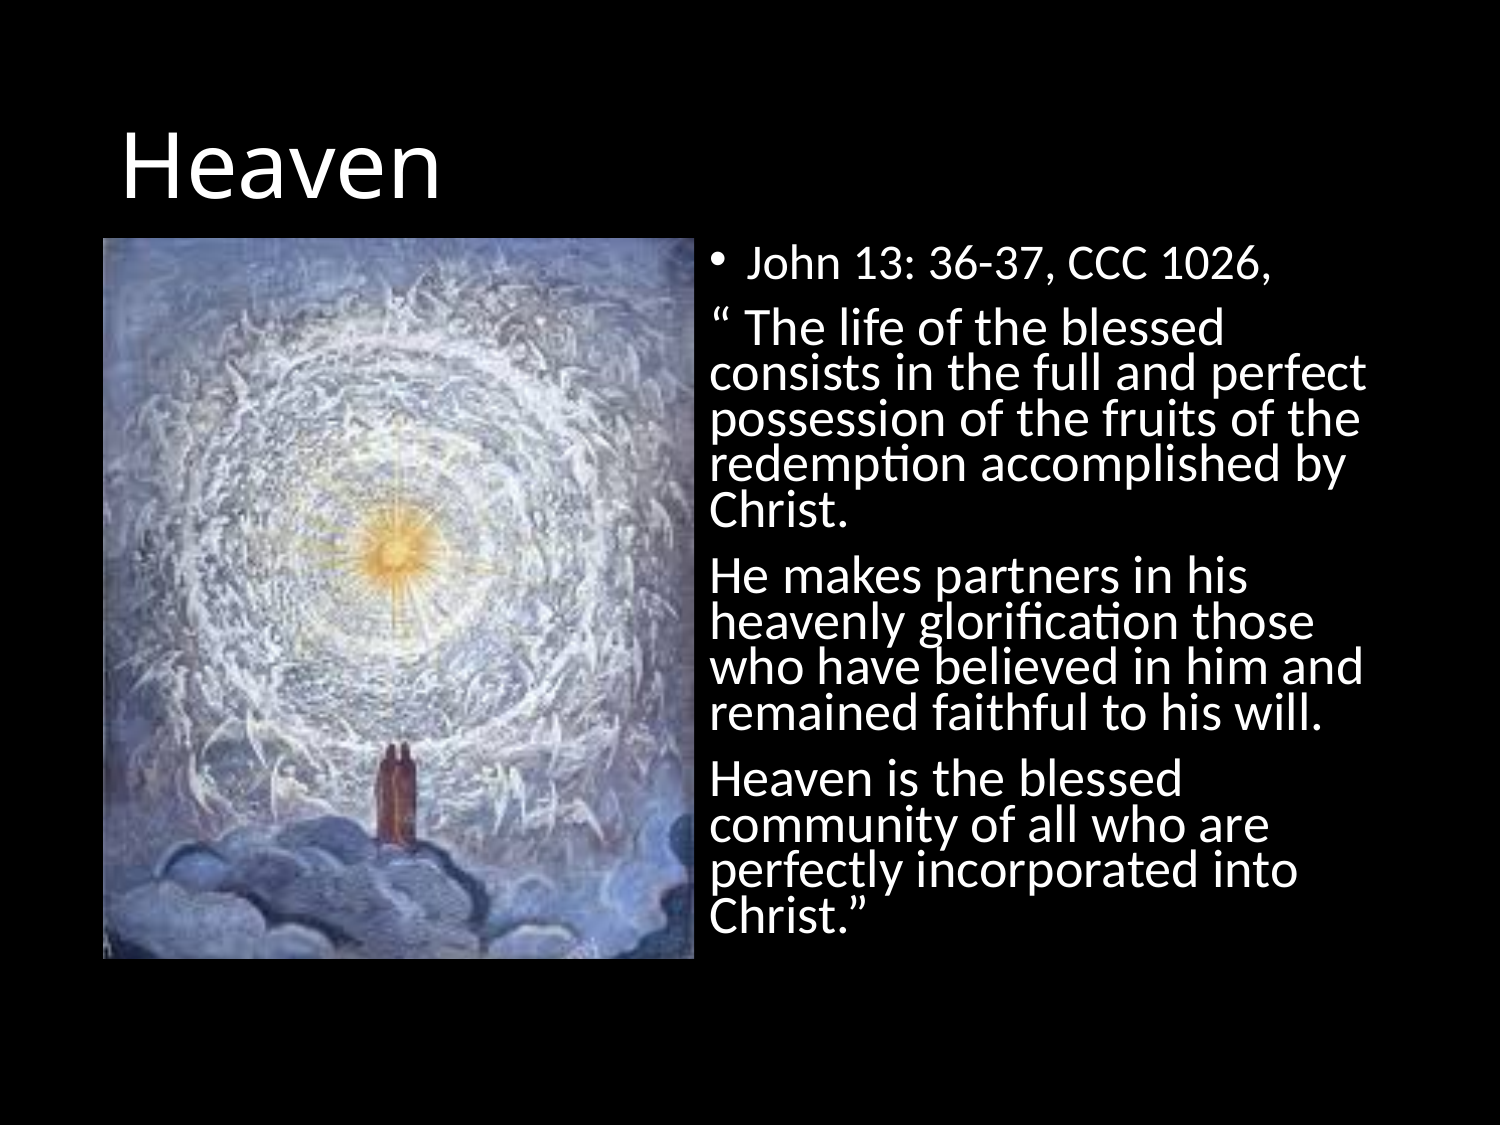

# Heaven
John 13: 36-37, CCC 1026,
“ The life of the blessed consists in the full and perfect possession of the fruits of the redemption accomplished by Christ.
He makes partners in his heavenly glorification those who have believed in him and remained faithful to his will.
Heaven is the blessed community of all who are perfectly incorporated into Christ.”